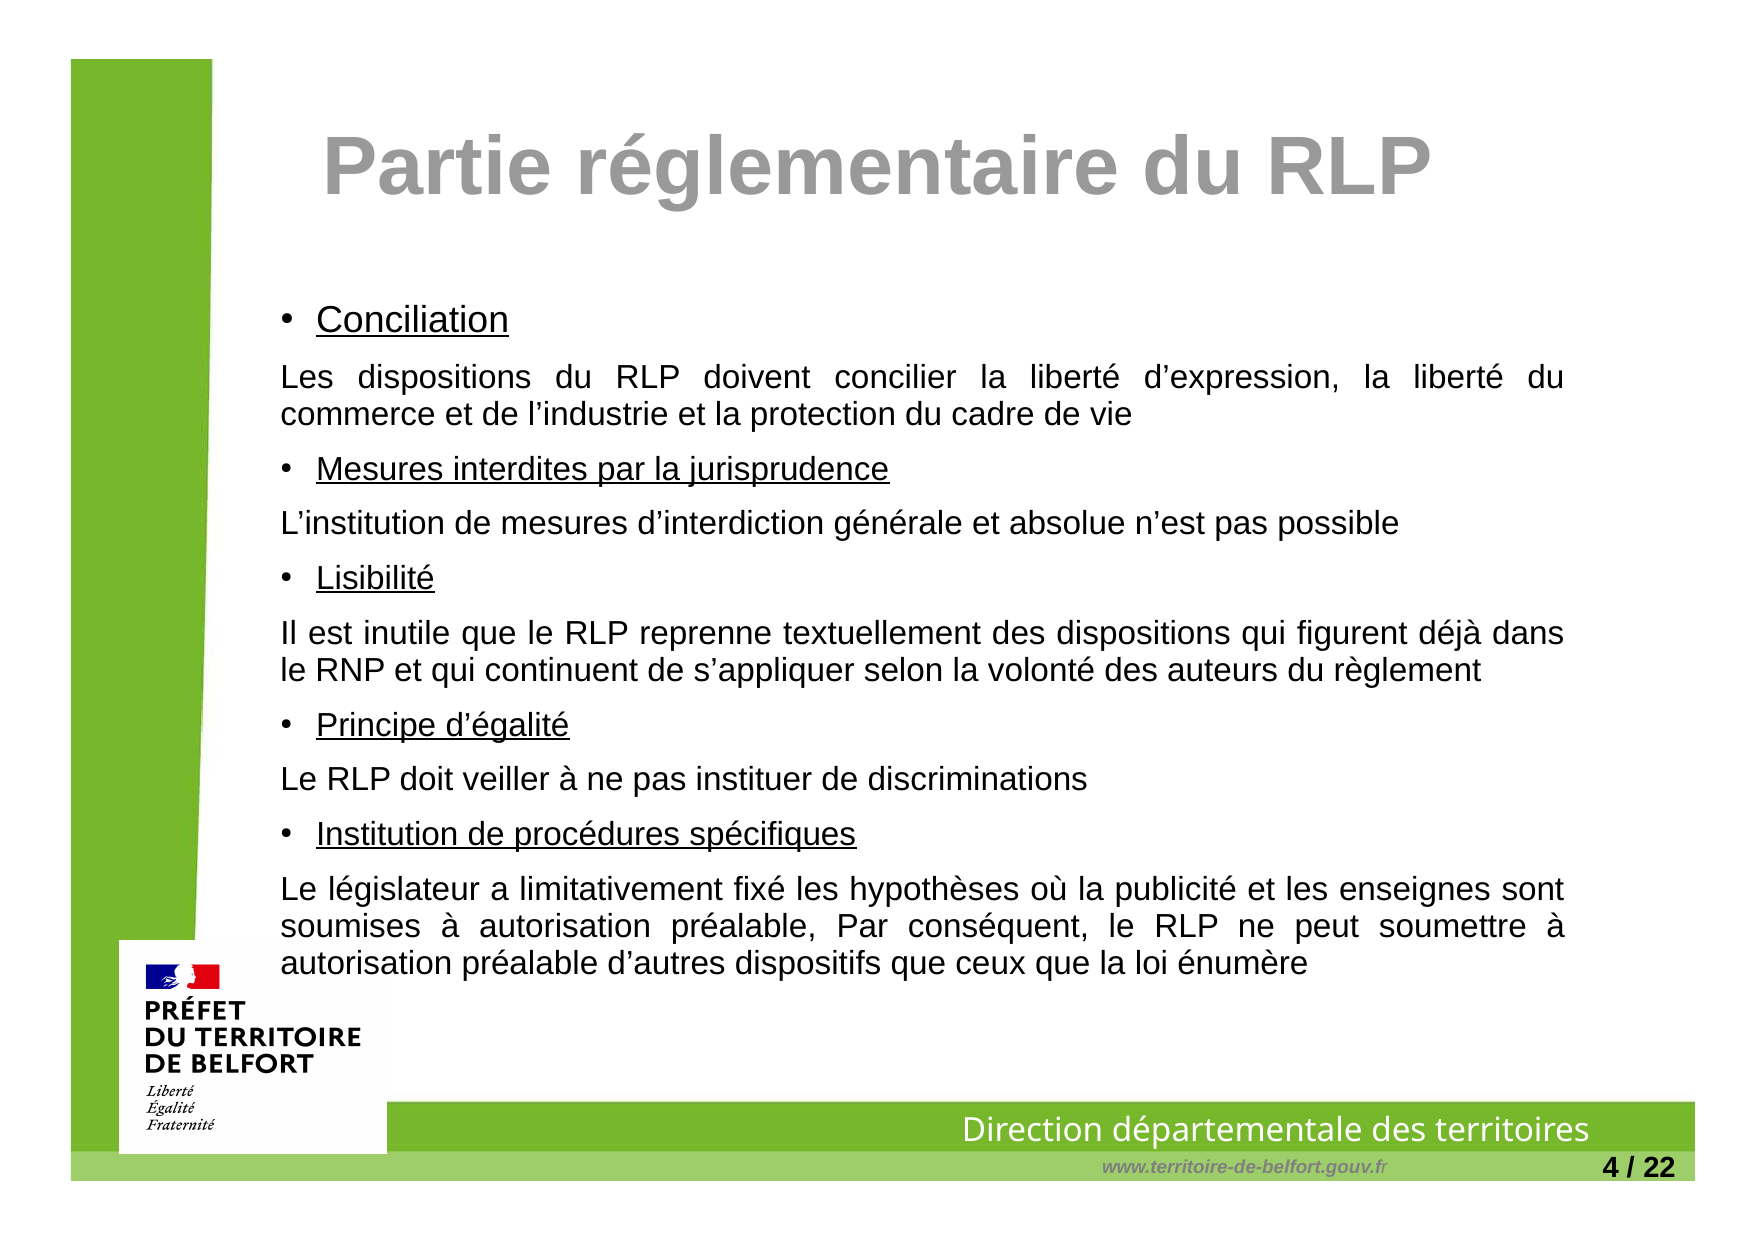

# Partie réglementaire du RLP
Conciliation
Les dispositions du RLP doivent concilier la liberté d’expression, la liberté du commerce et de l’industrie et la protection du cadre de vie
Mesures interdites par la jurisprudence
L’institution de mesures d’interdiction générale et absolue n’est pas possible
Lisibilité
Il est inutile que le RLP reprenne textuellement des dispositions qui figurent déjà dans le RNP et qui continuent de s’appliquer selon la volonté des auteurs du règlement
Principe d’égalité
Le RLP doit veiller à ne pas instituer de discriminations
Institution de procédures spécifiques
Le législateur a limitativement fixé les hypothèses où la publicité et les enseignes sont soumises à autorisation préalable, Par conséquent, le RLP ne peut soumettre à autorisation préalable d’autres dispositifs que ceux que la loi énumère